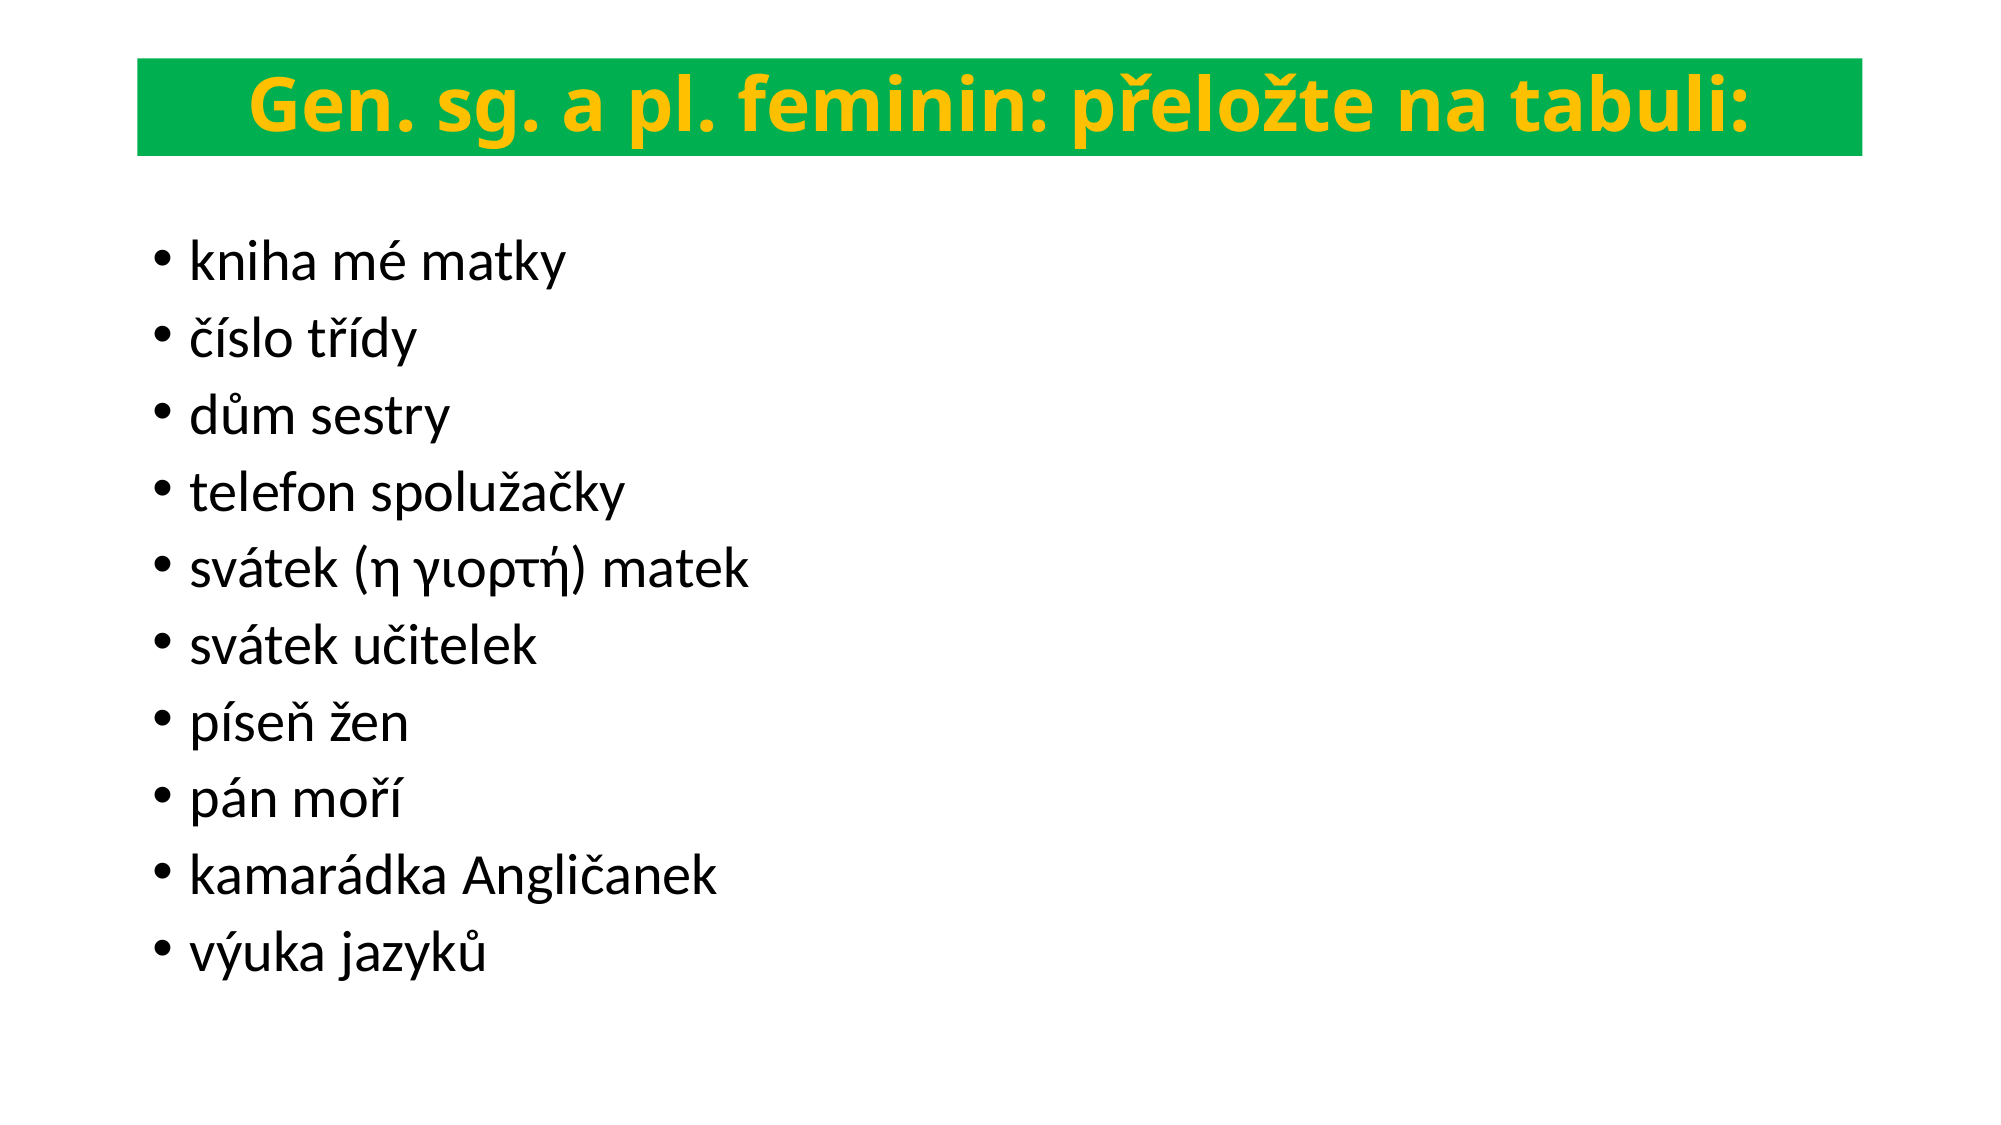

# Gen. sg. a pl. feminin: přeložte na tabuli:
kniha mé matky
číslo třídy
dům sestry
telefon spolužačky
svátek (η γιορτή) matek
svátek učitelek
píseň žen
pán moří
kamarádka Angličanek
výuka jazyků